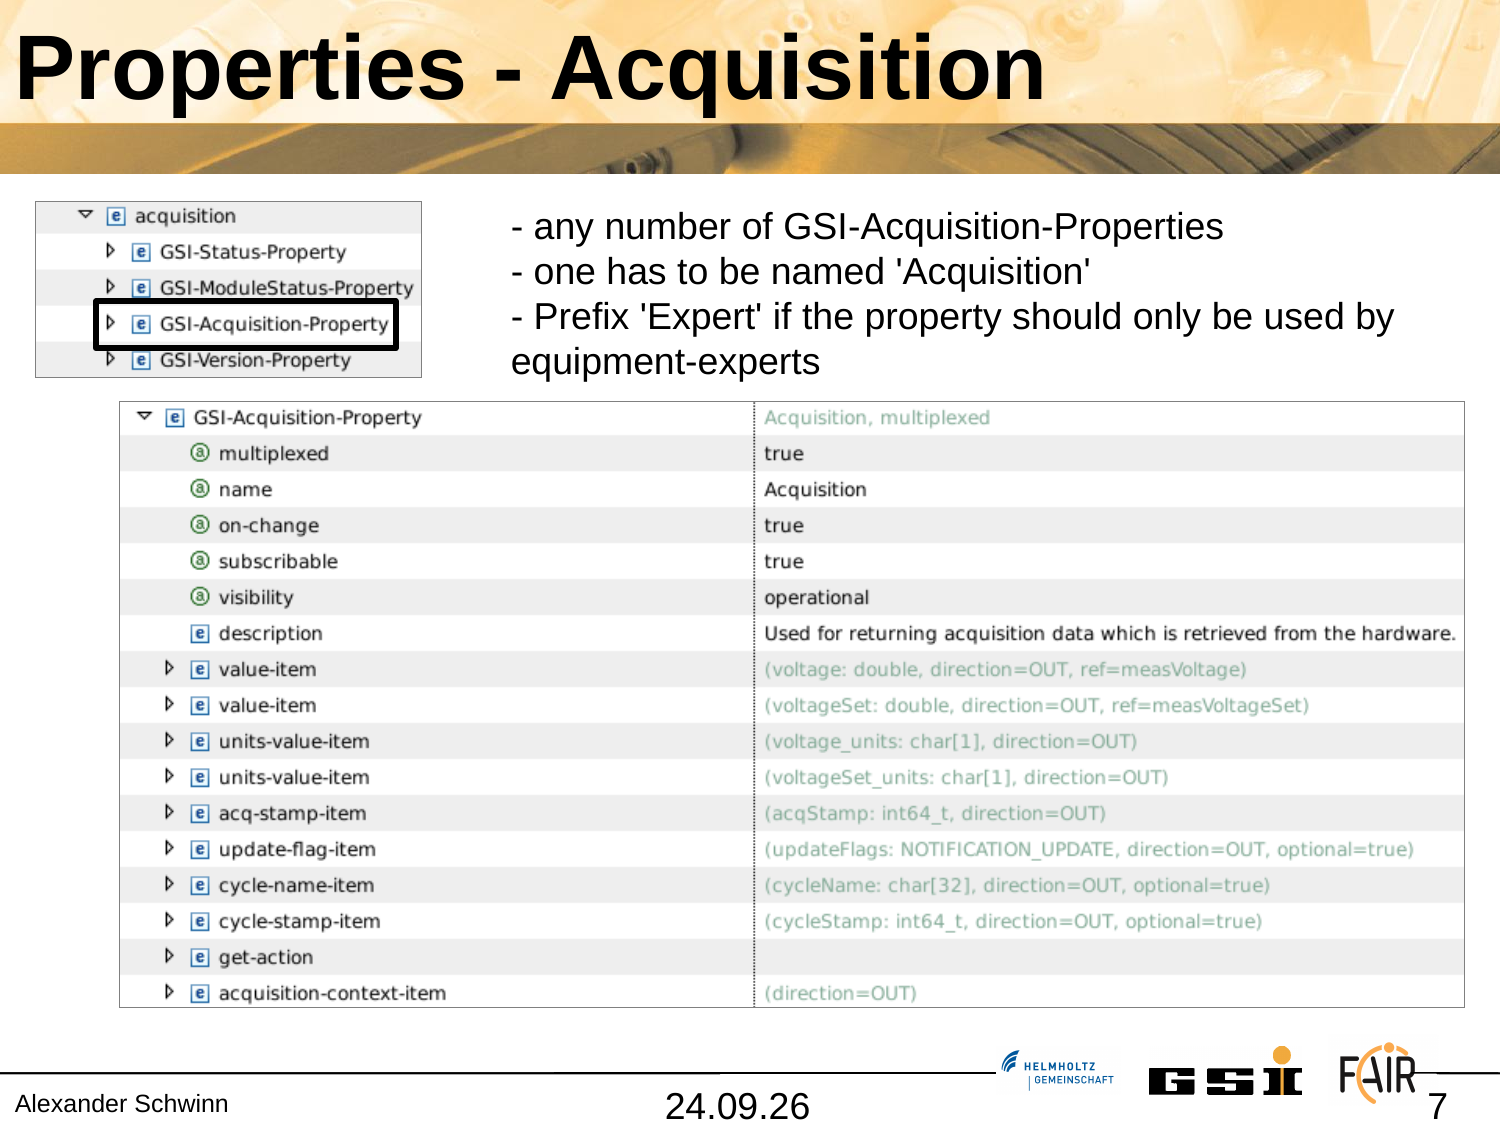

# Properties - Acquisition
- any number of GSI-Acquisition-Properties
- one has to be named 'Acquisition'
- Prefix 'Expert' if the property should only be used by equipment-experts
7